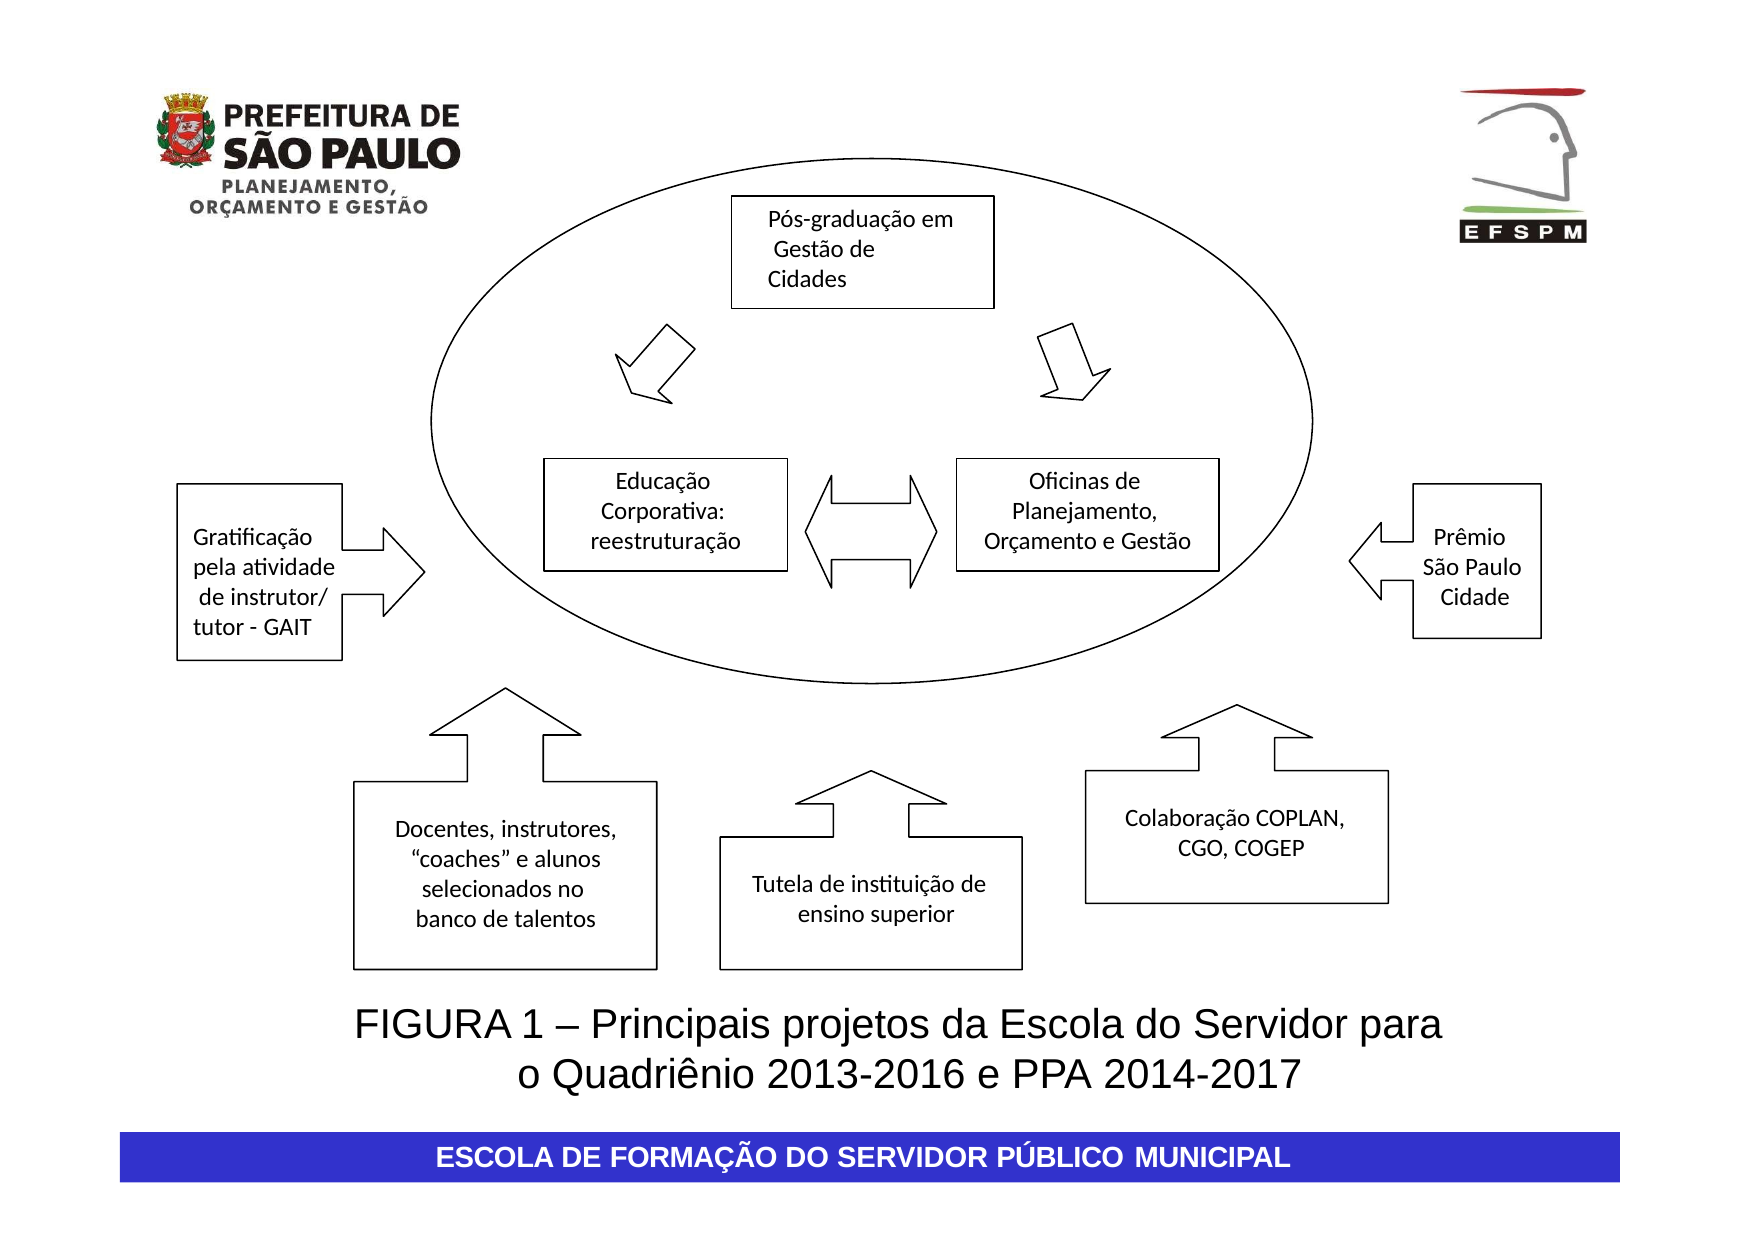

Pós-graduação em Gestão de Cidades
Educação Corporativa: reestruturação
Oficinas de Planejamento, Orçamento e Gestão
Gratificação pela atividade de instrutor/ tutor - GAIT
Prêmio São Paulo Cidade
Colaboração COPLAN, CGO, COGEP
Docentes, instrutores, “coaches” e alunos selecionados no banco de talentos
Tutela de instituição de ensino superior
FIGURA 1 – Principais projetos da Escola do Servidor para o Quadriênio 2013-2016 e PPA 2014-2017
ESCOLA DE FORMAÇÃO DO SERVIDOR PÚBLICO MUNICIPAL